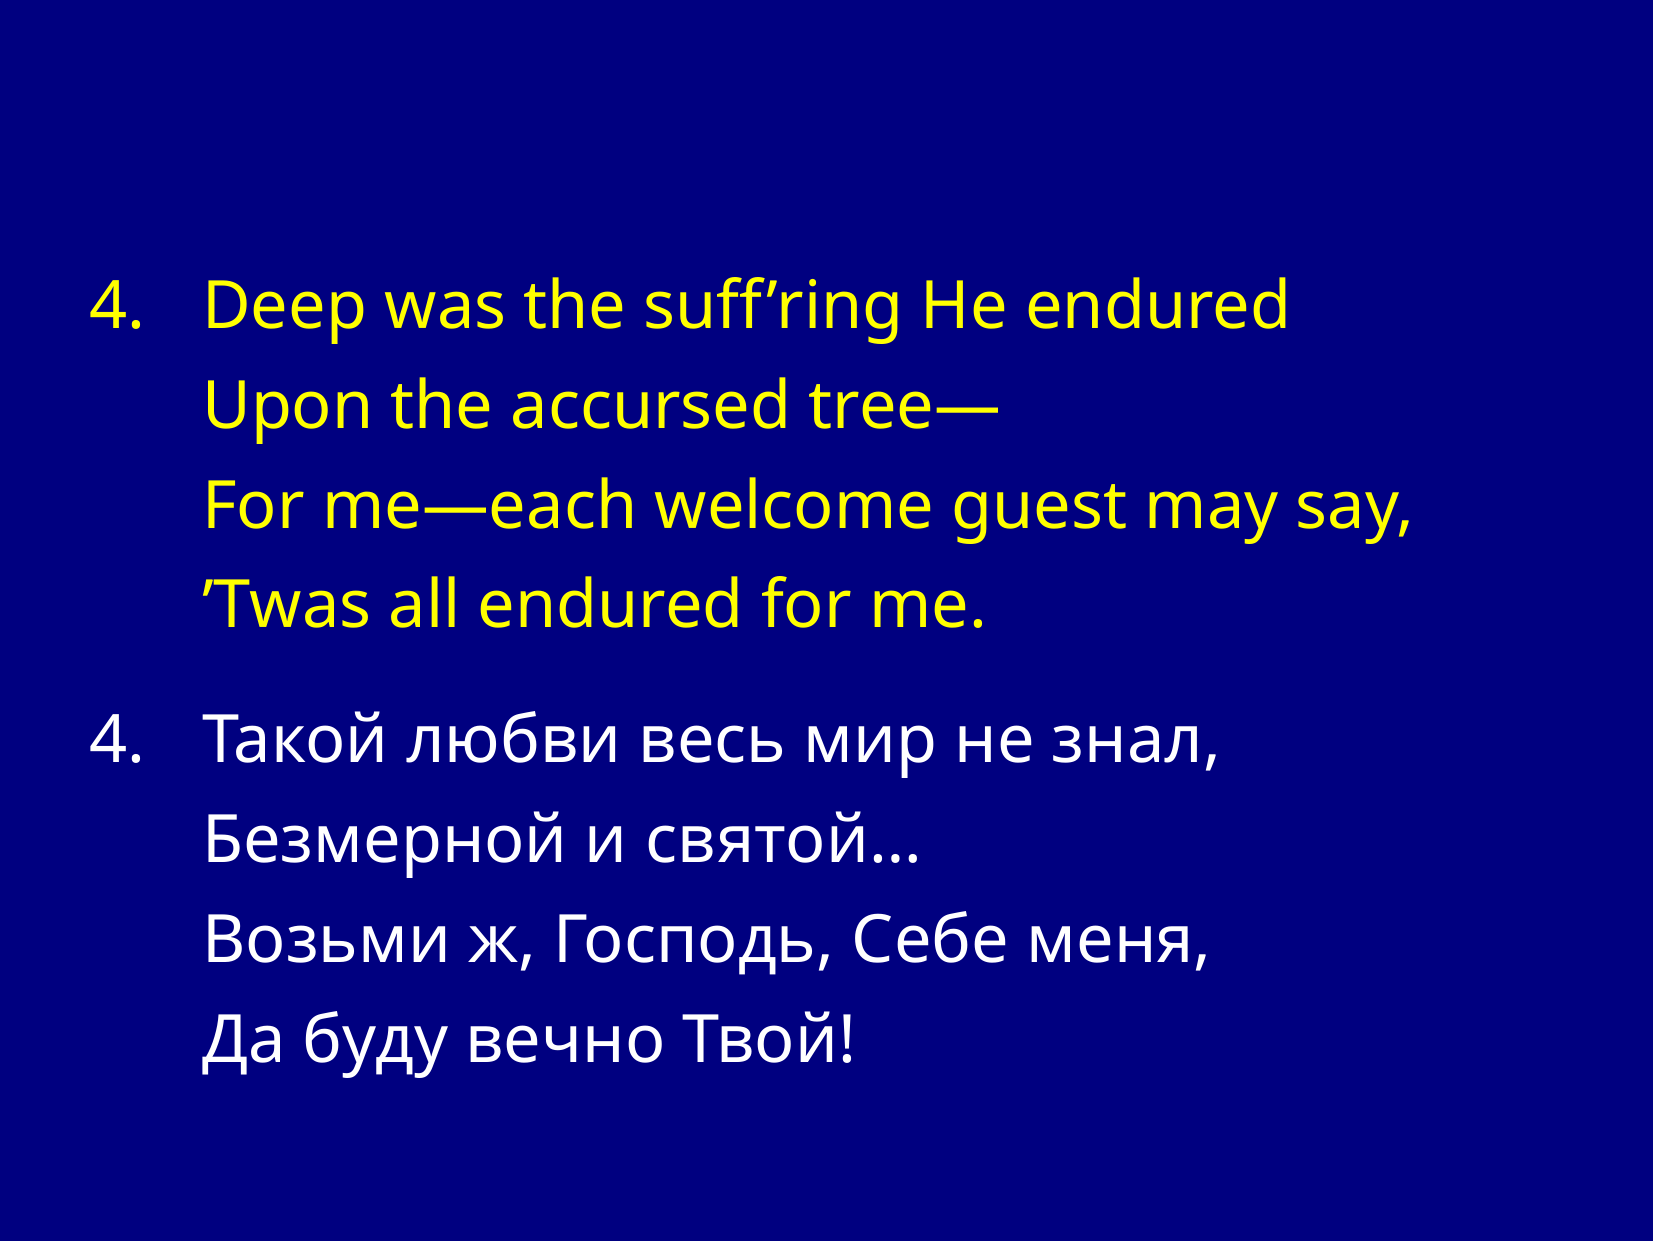

4.	Deep was the suff’ring He endured
	Upon the accursed tree—
	For me—each welcome guest may say,
	’Twas all endured for me.
4.	Такой любви весь мир не знал,
	Безмерной и святой…
	Возьми ж, Господь, Себе меня,
	Да буду вечно Твой!